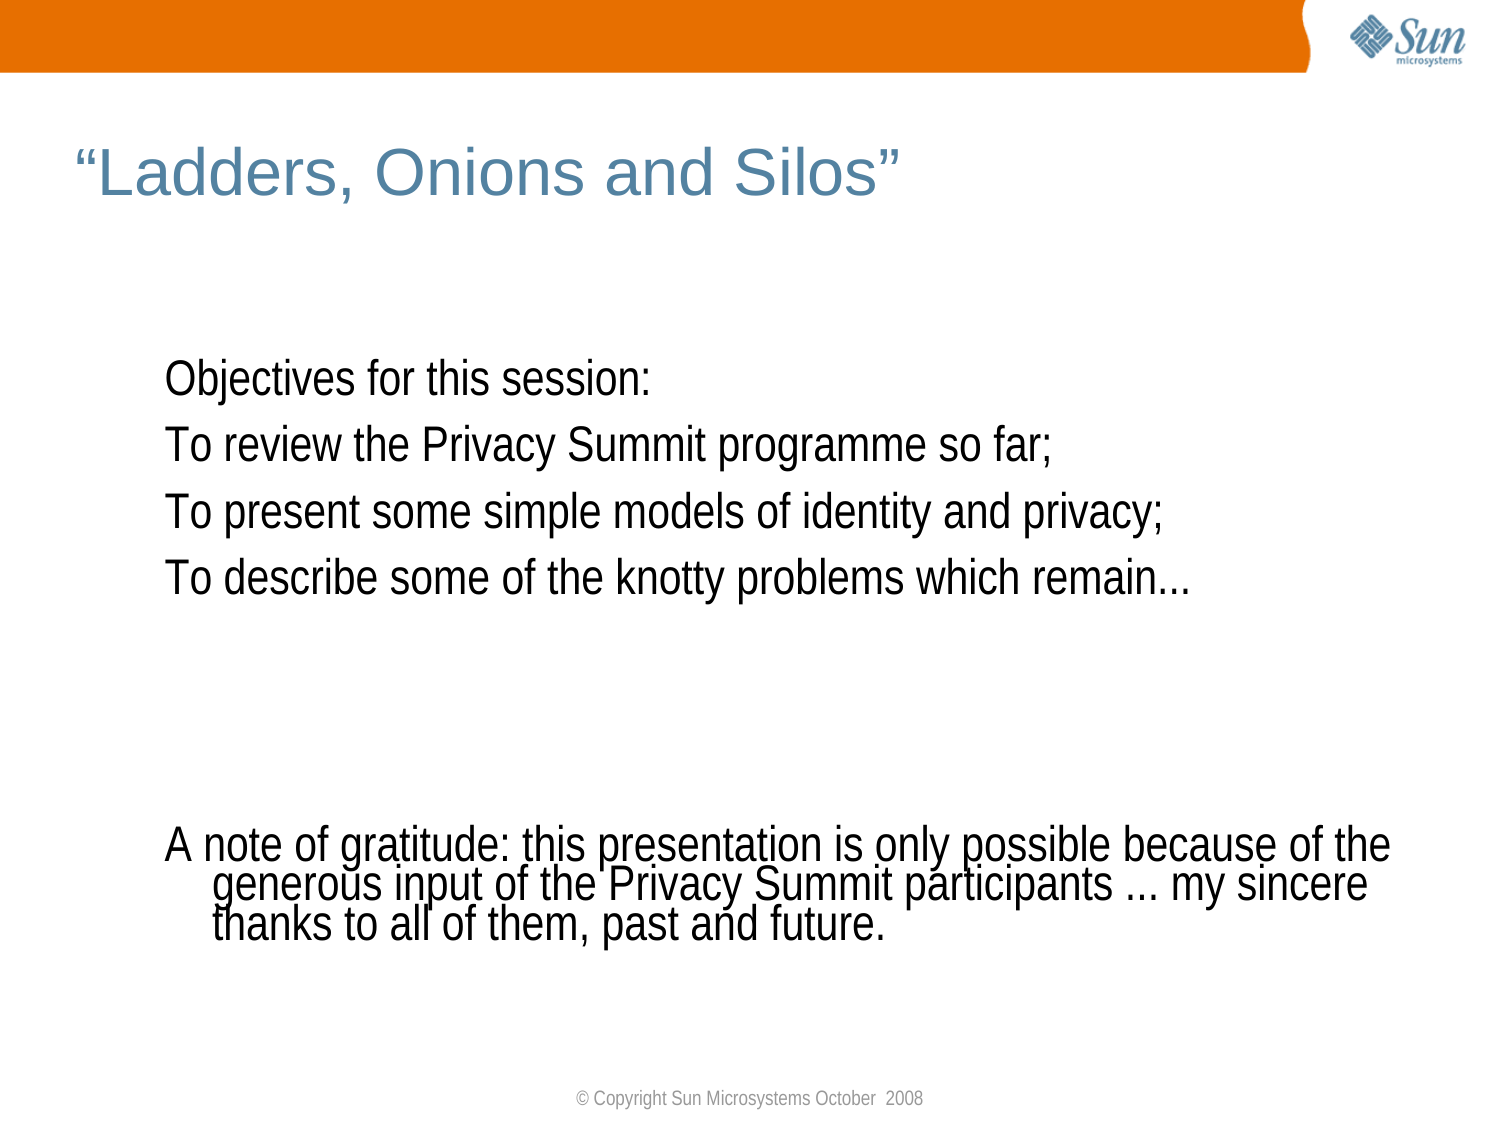

# “Ladders, Onions and Silos”
Objectives for this session:
To review the Privacy Summit programme so far;
To present some simple models of identity and privacy;
To describe some of the knotty problems which remain...
A note of gratitude: this presentation is only possible because of the generous input of the Privacy Summit participants ... my sincere thanks to all of them, past and future.